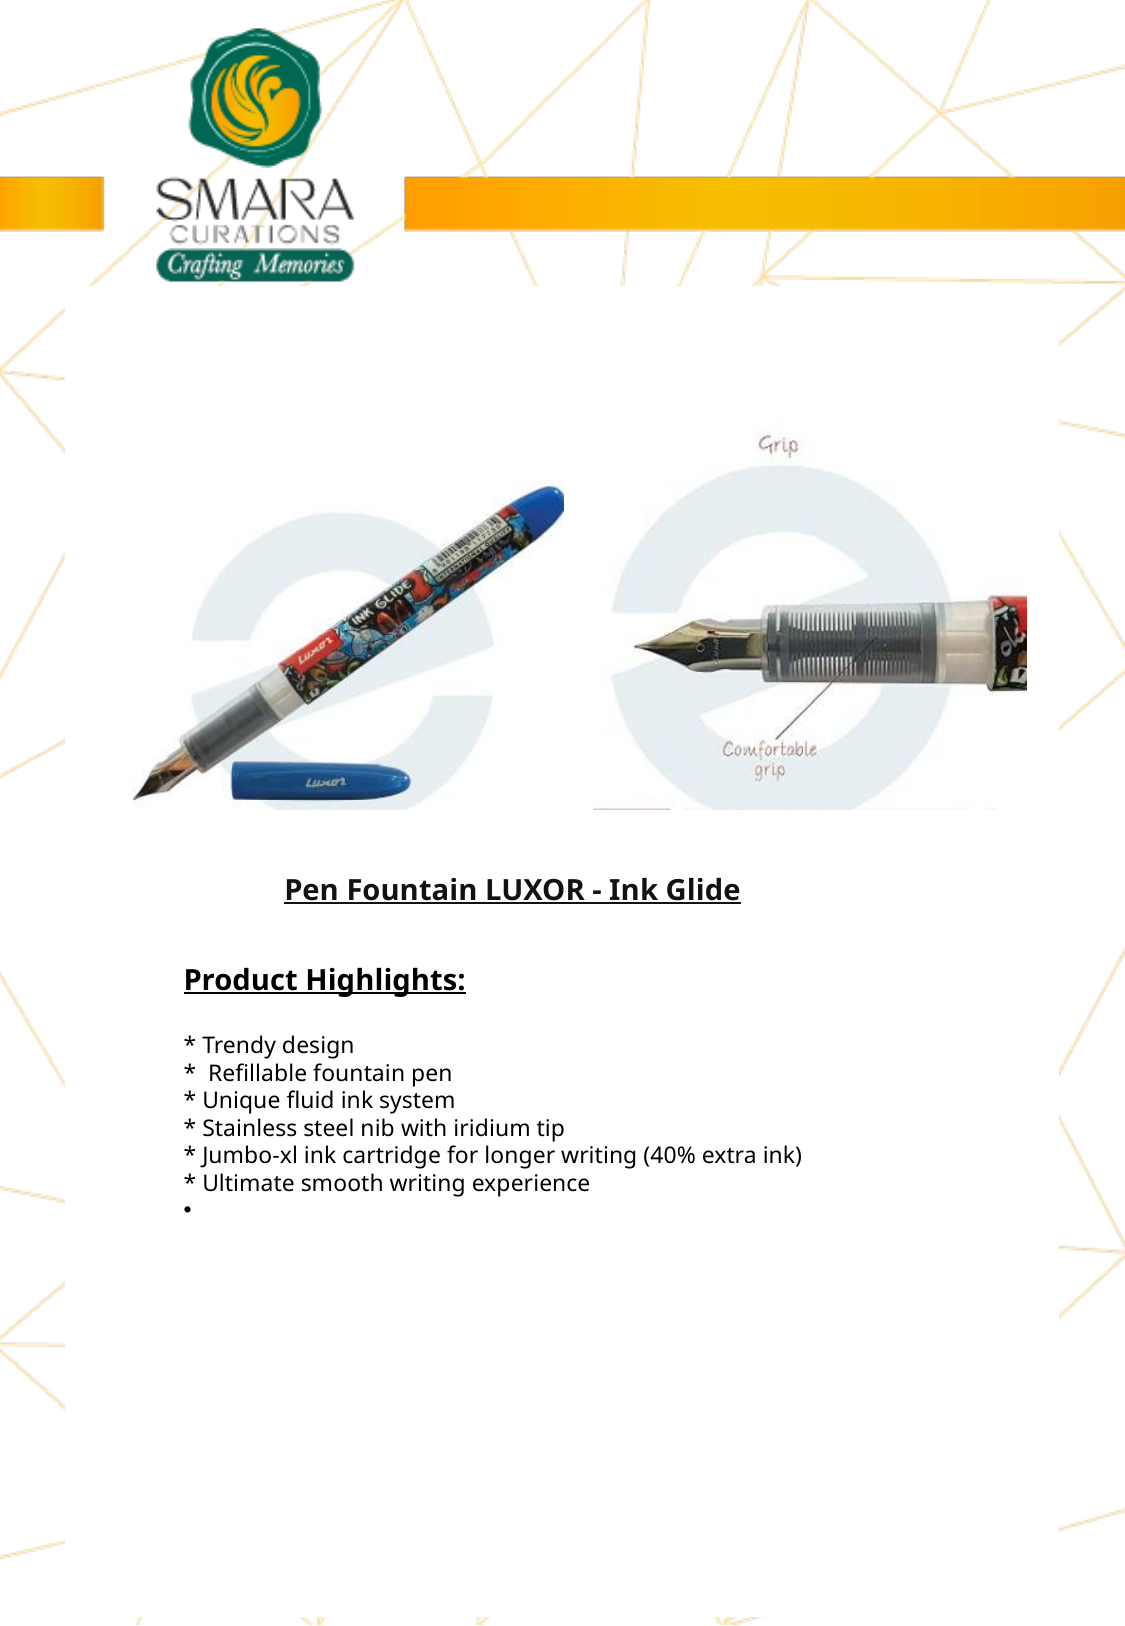

Pen Fountain LUXOR - Ink Glide
Product Highlights:
* Trendy design 
*  Refillable fountain pen
* Unique fluid ink system 
* Stainless steel nib with iridium tip 
* Jumbo-xl ink cartridge for longer writing (40% extra ink) 
* Ultimate smooth writing experience